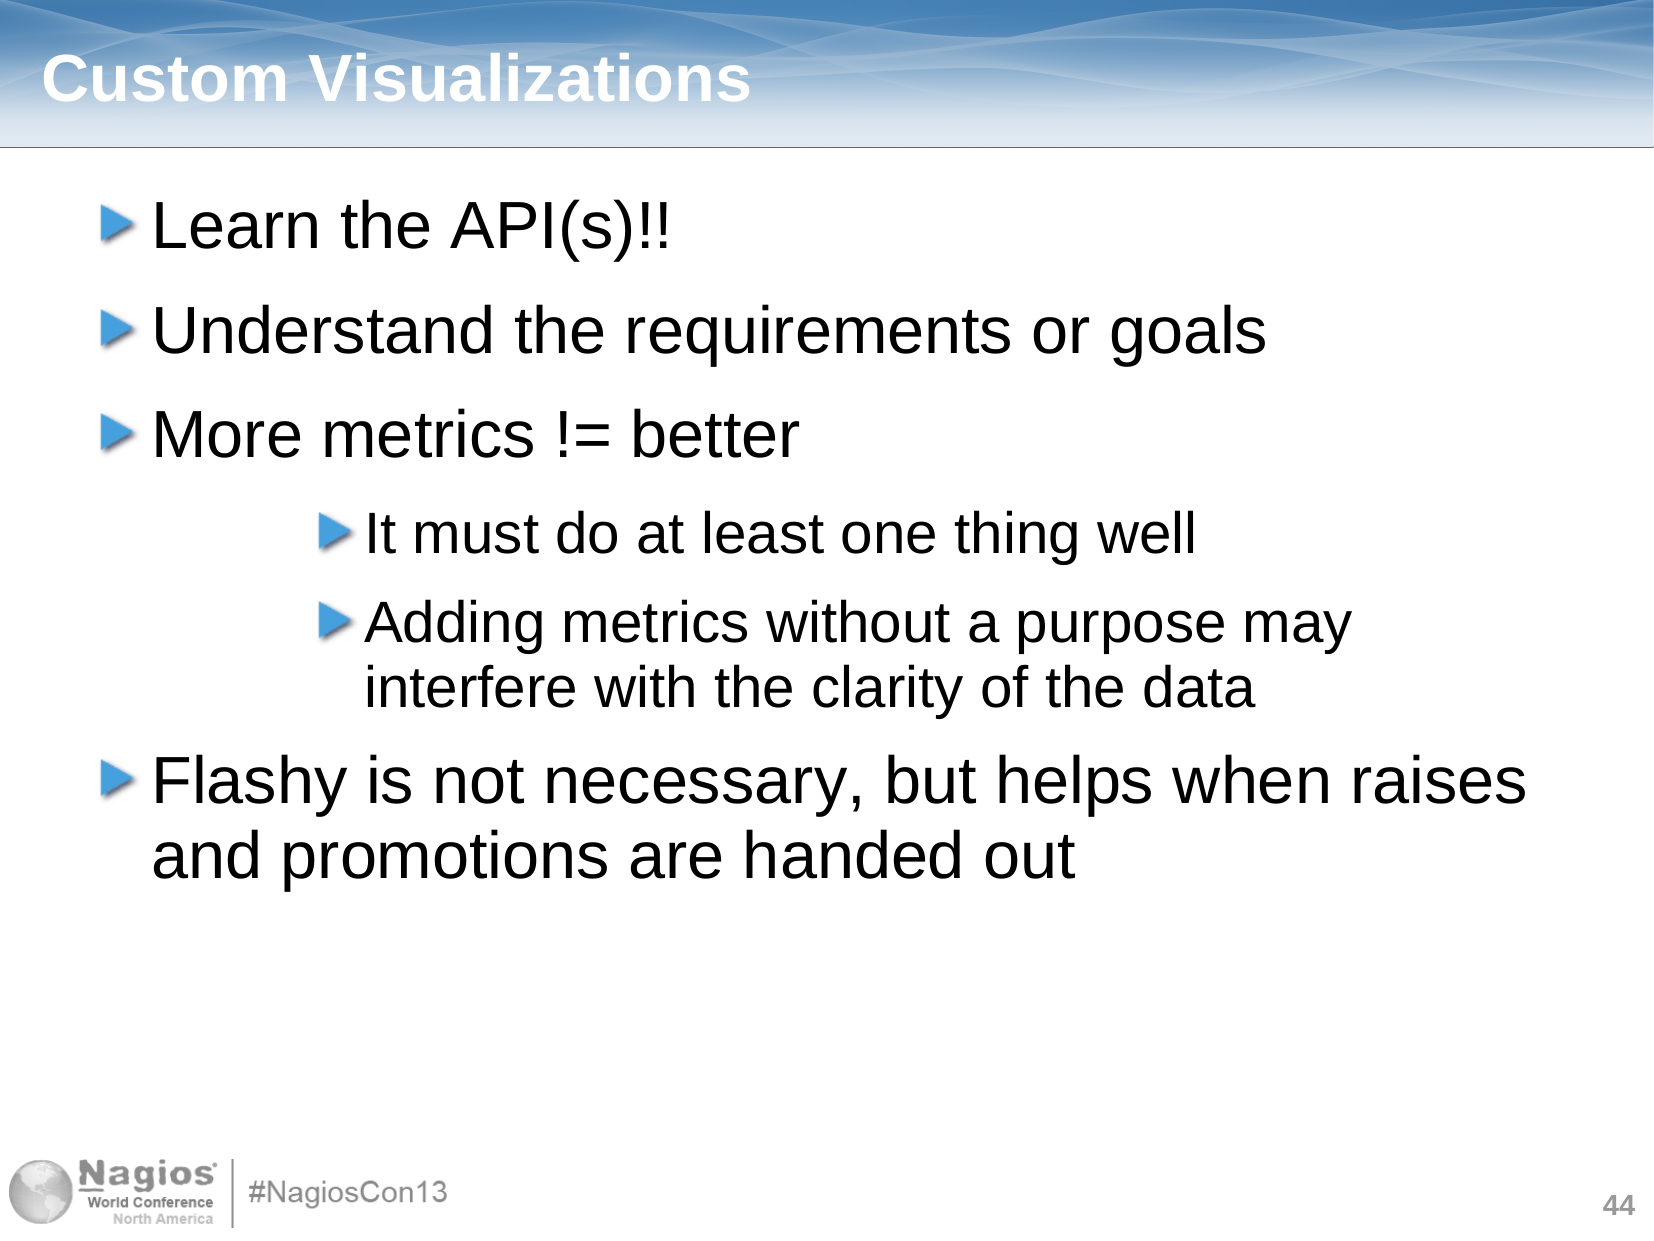

# Custom Visualizations
Learn the API(s)!!
Understand the requirements or goals
More metrics != better
It must do at least one thing well
Adding metrics without a purpose may interfere with the clarity of the data
Flashy is not necessary, but helps when raises and promotions are handed out
44